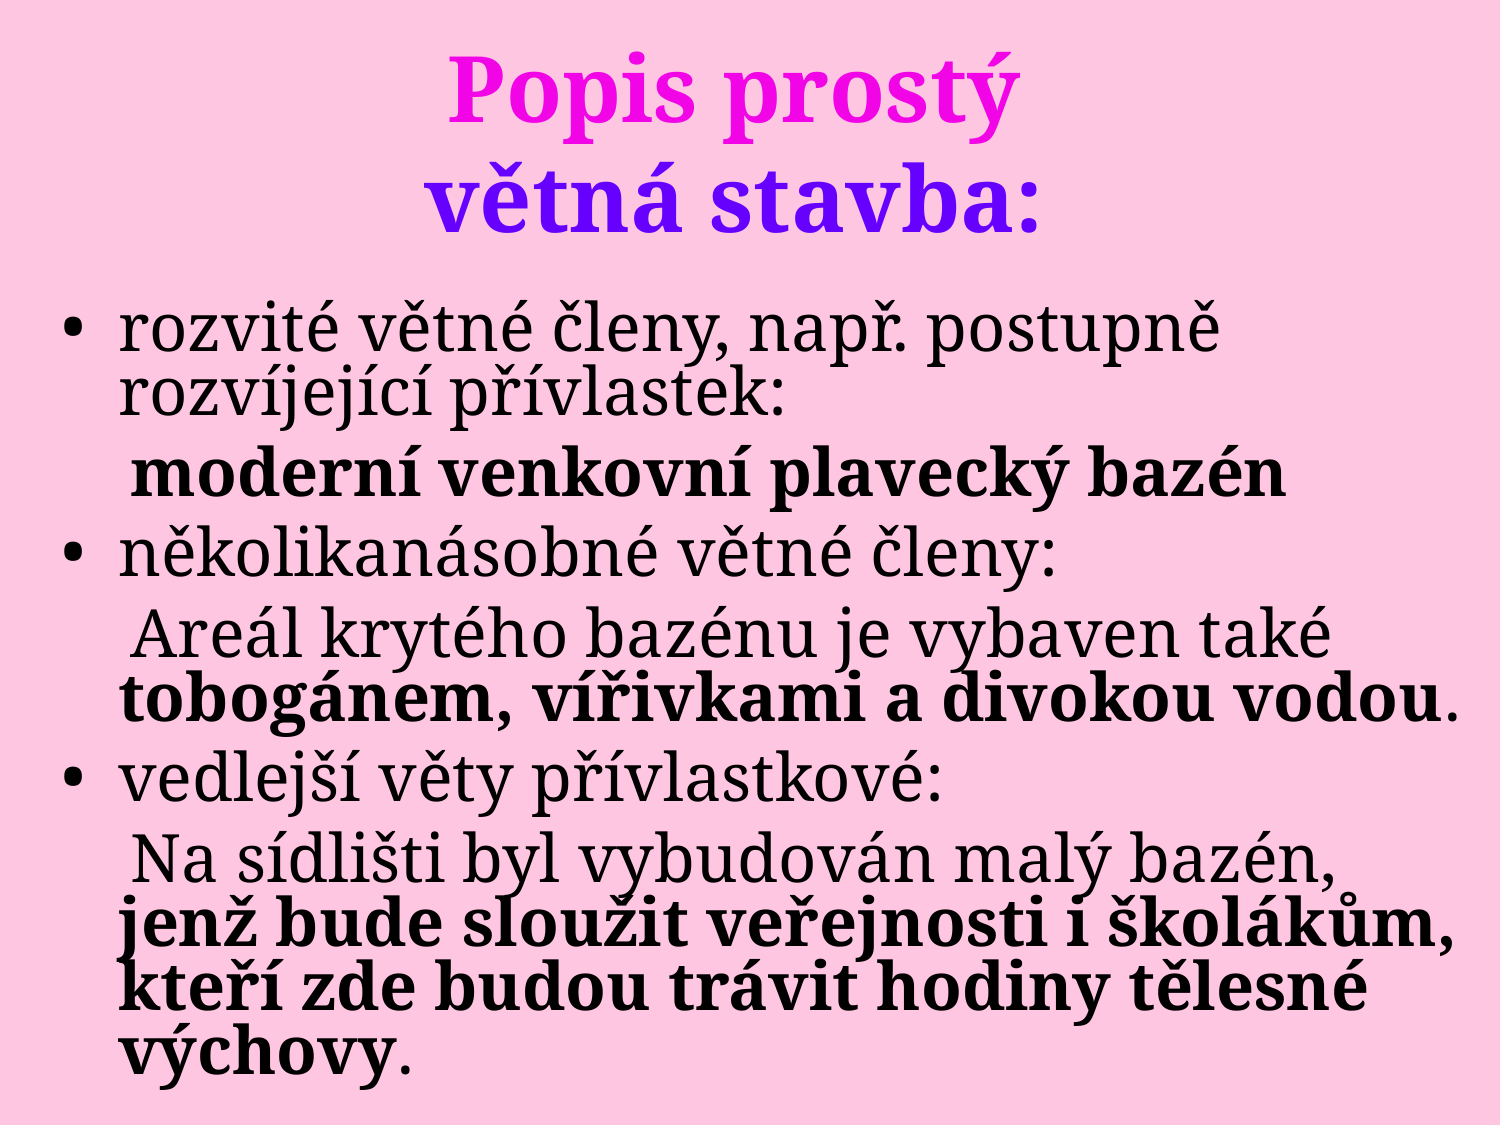

# Popis prostý větná stavba:
rozvité větné členy, např. postupně rozvíjející přívlastek:
 moderní venkovní plavecký bazén
několikanásobné větné členy:
 Areál krytého bazénu je vybaven také tobogánem, vířivkami a divokou vodou.
vedlejší věty přívlastkové:
 Na sídlišti byl vybudován malý bazén, jenž bude sloužit veřejnosti i školákům, kteří zde budou trávit hodiny tělesné výchovy.